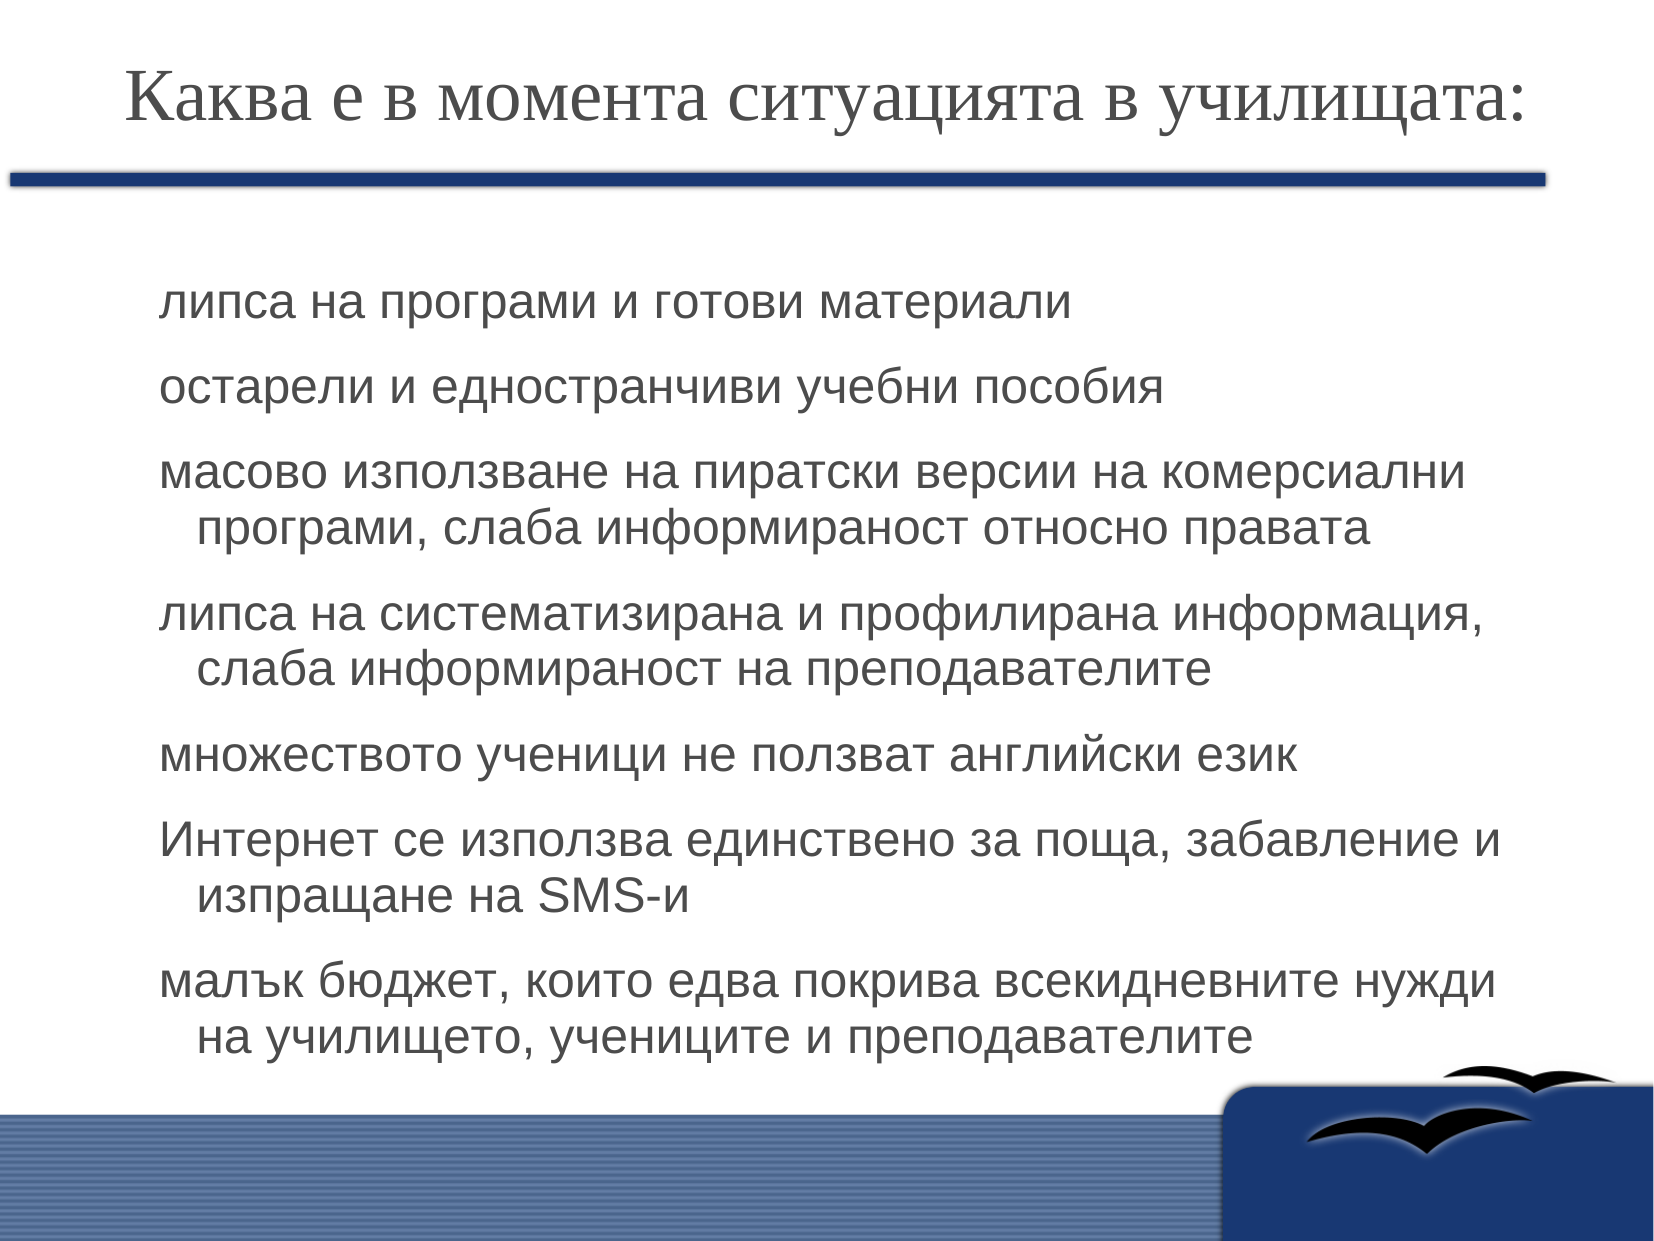

# Каква е в момента ситуацията в училищата:
липса на програми и готови материали
остарели и едностранчиви учебни пособия
масово използване на пиратски версии на комерсиални програми, слаба информираност относно правата
липса на систематизирана и профилирана информация, слаба информираност на преподавателите
множеството ученици не ползват английски език
Интернет се използва единствено за поща, забавление и изпращане на SMS-и
малък бюджет, които едва покрива всекидневните нужди на училището, учениците и преподавателите